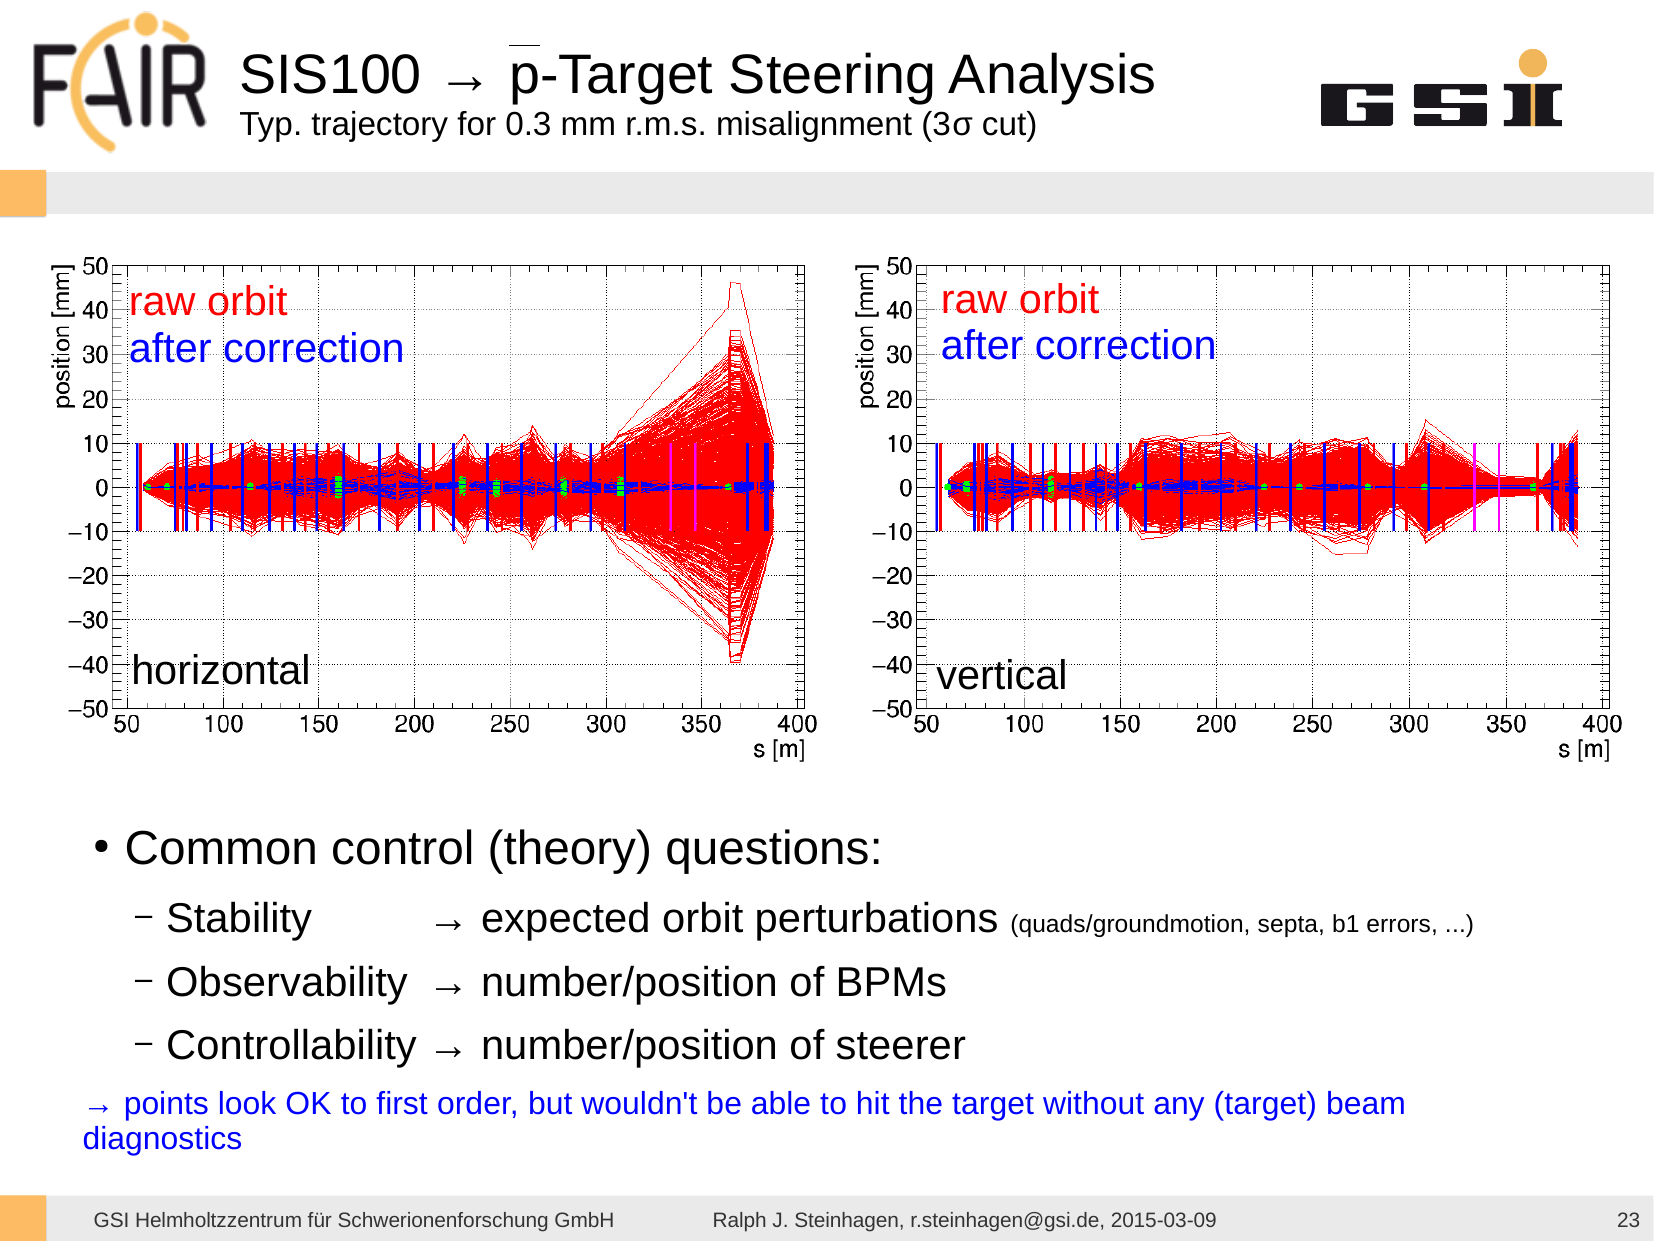

# SIS100 → p-Target Steering Analysis Typ. trajectory for 0.3 mm r.m.s. misalignment (3σ cut)
raw orbit
after correction
raw orbit
after correction
horizontal
vertical
Common control (theory) questions:
Stability 			 	→ expected orbit perturbations (quads/groundmotion, septa, b1 errors, ...)
Observability	→ number/position of BPMs
Controllability	→ number/position of steerer
→ points look OK to first order, but wouldn't be able to hit the target without any (target) beam diagnostics